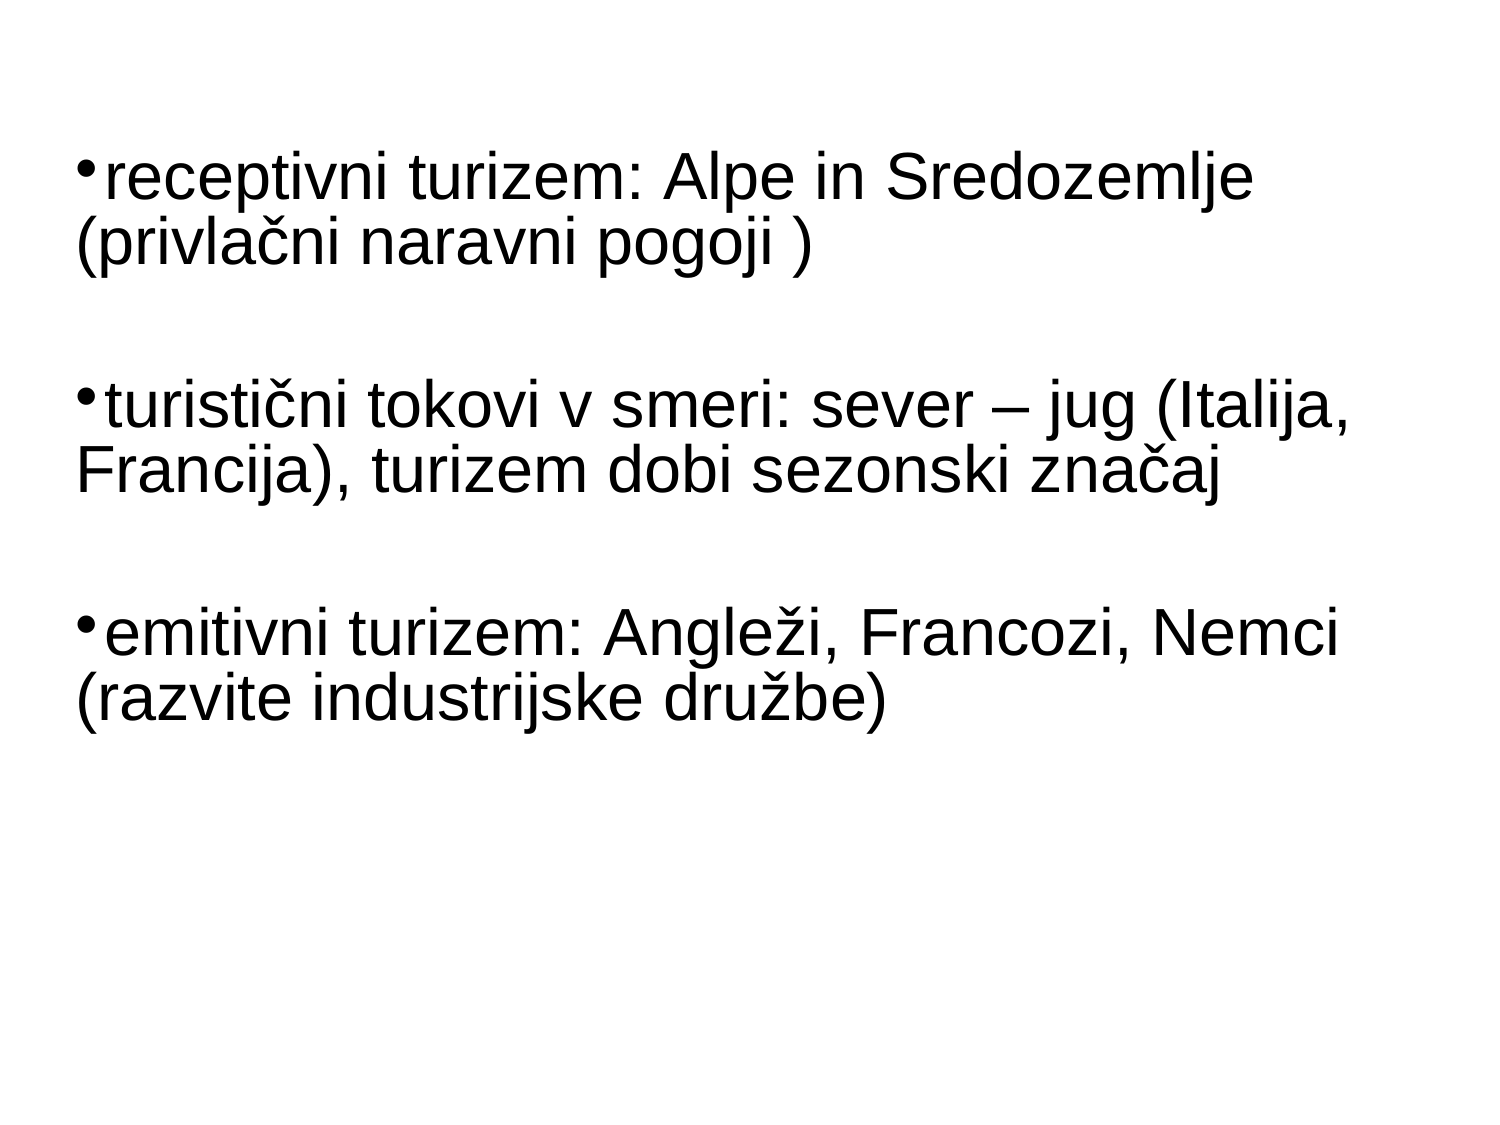

# receptivni turizem: Alpe in Sredozemlje (privlačni naravni pogoji )‏
turistični tokovi v smeri: sever – jug (Italija, Francija), turizem dobi sezonski značaj
emitivni turizem: Angleži, Francozi, Nemci (razvite industrijske družbe)‏